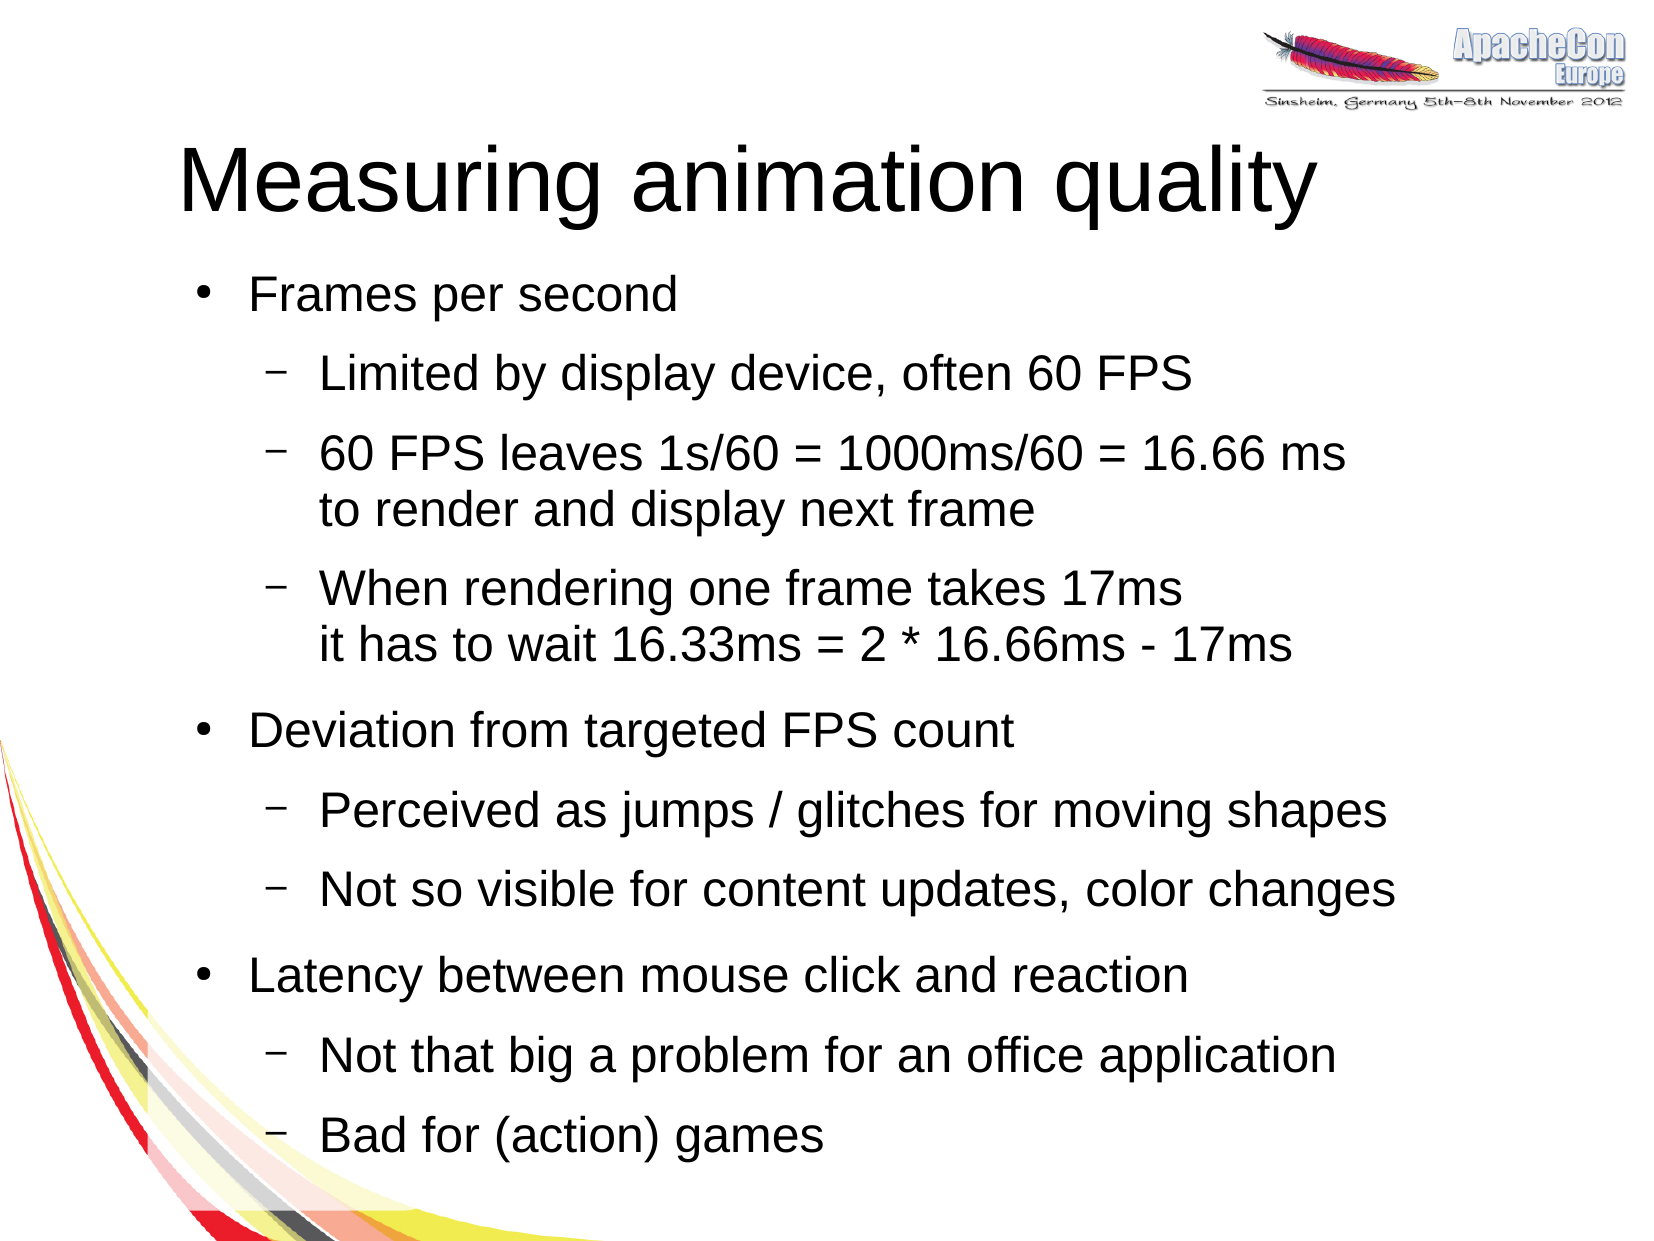

# Measuring animation quality
Frames per second
Limited by display device, often 60 FPS
60 FPS leaves 1s/60 = 1000ms/60 = 16.66 ms
to render and display next frame
When rendering one frame takes 17ms
it has to wait 16.33ms = 2 * 16.66ms - 17ms
Deviation from targeted FPS count
Perceived as jumps / glitches for moving shapes
Not so visible for content updates, color changes
Latency between mouse click and reaction
Not that big a problem for an office application
Bad for (action) games